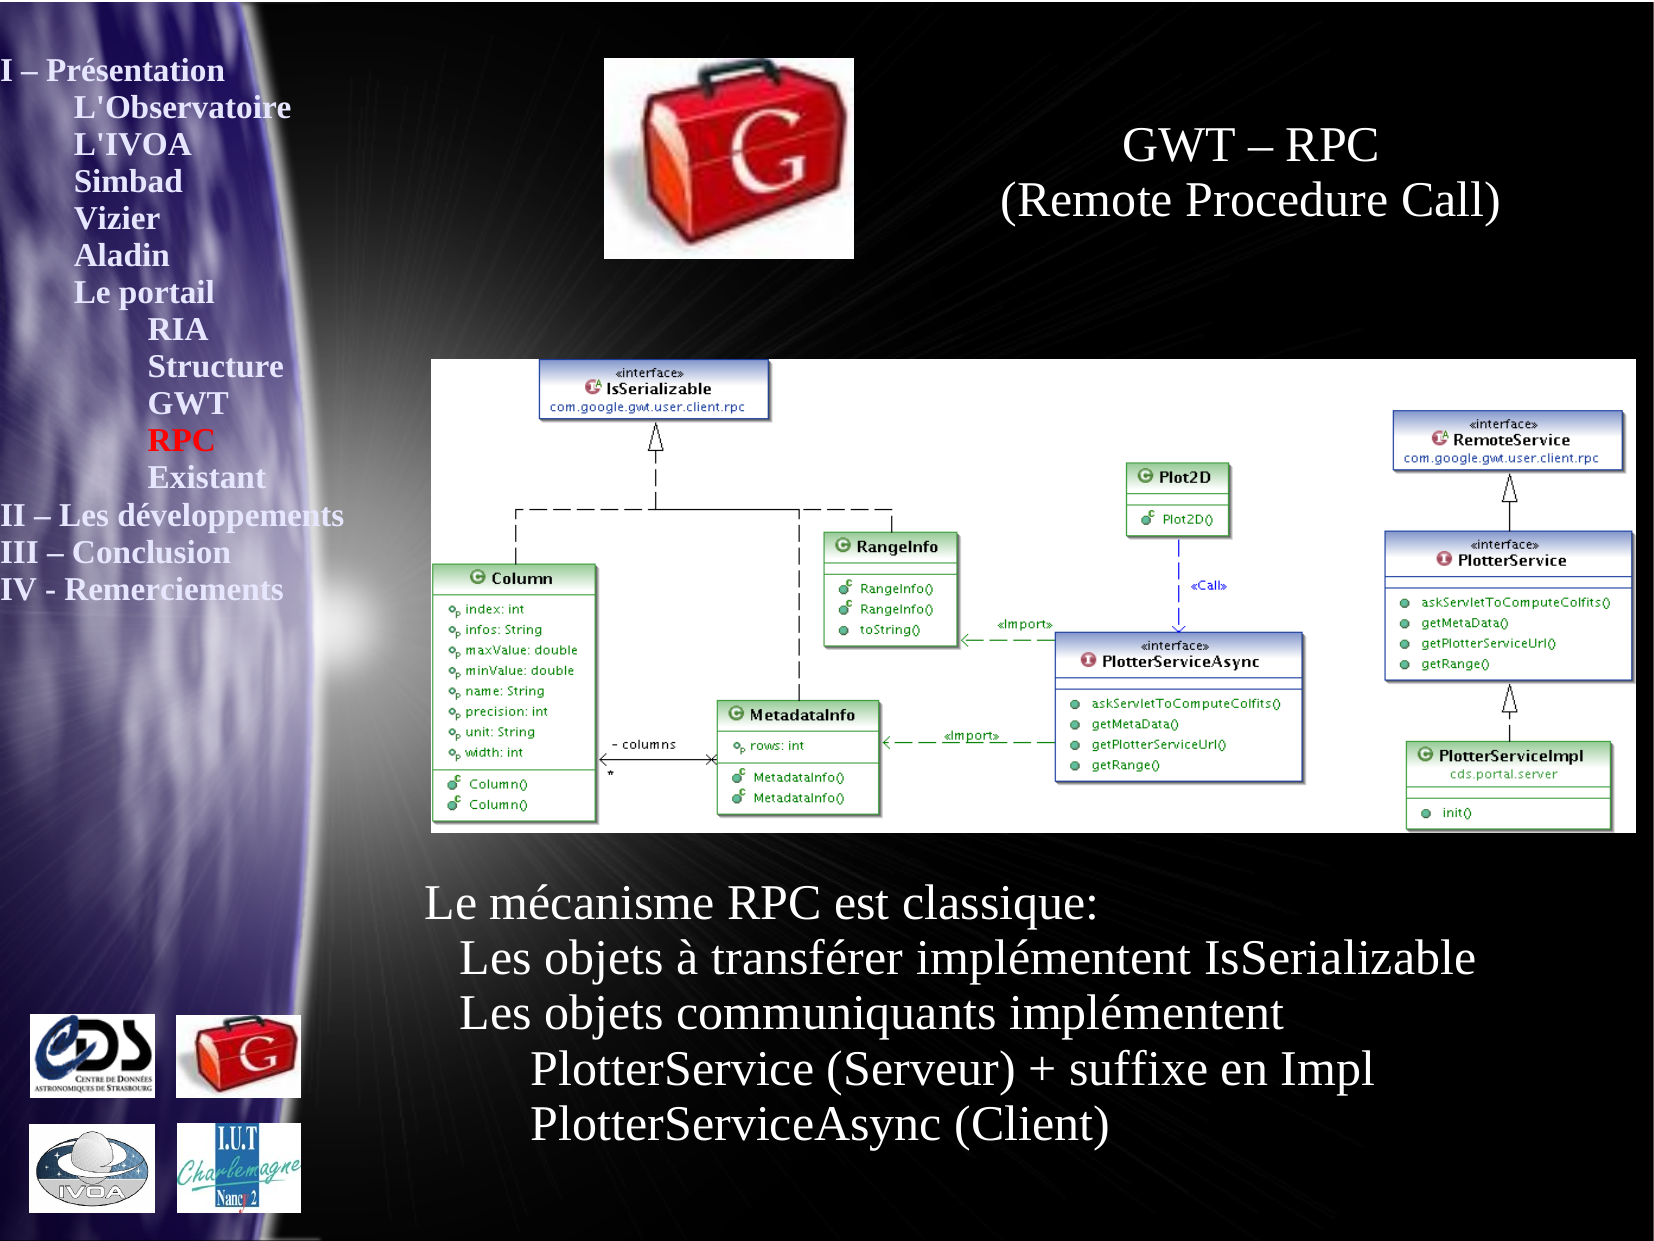

# I – Présentation L'Observatoire L'IVOA Simbad Vizier Aladin Le portail RIA Structure GWT RPC Existant II – Les développements III – Conclusion IV - Remerciements
GWT – RPC
(Remote Procedure Call)
Le mécanisme RPC est classique:
Les objets à transférer implémentent IsSerializable
Les objets communiquants implémentent
PlotterService (Serveur) + suffixe en Impl
PlotterServiceAsync (Client)